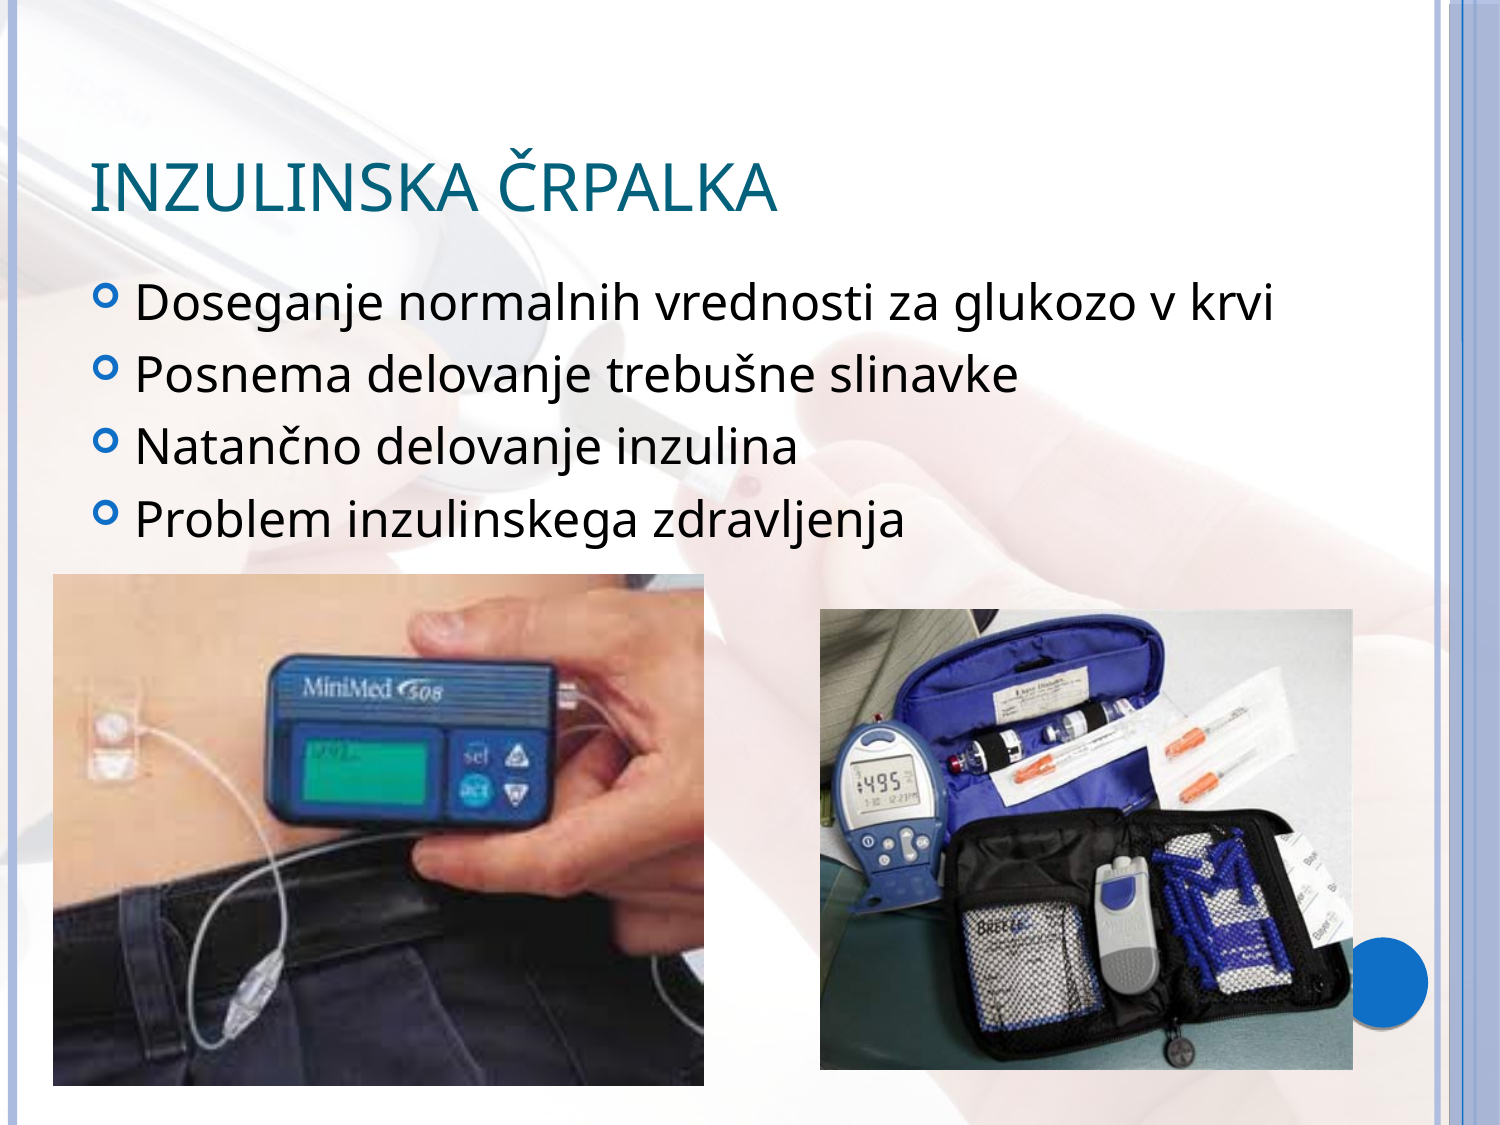

# INZULINSKA ČRPALKA
Doseganje normalnih vrednosti za glukozo v krvi
Posnema delovanje trebušne slinavke
Natančno delovanje inzulina
Problem inzulinskega zdravljenja